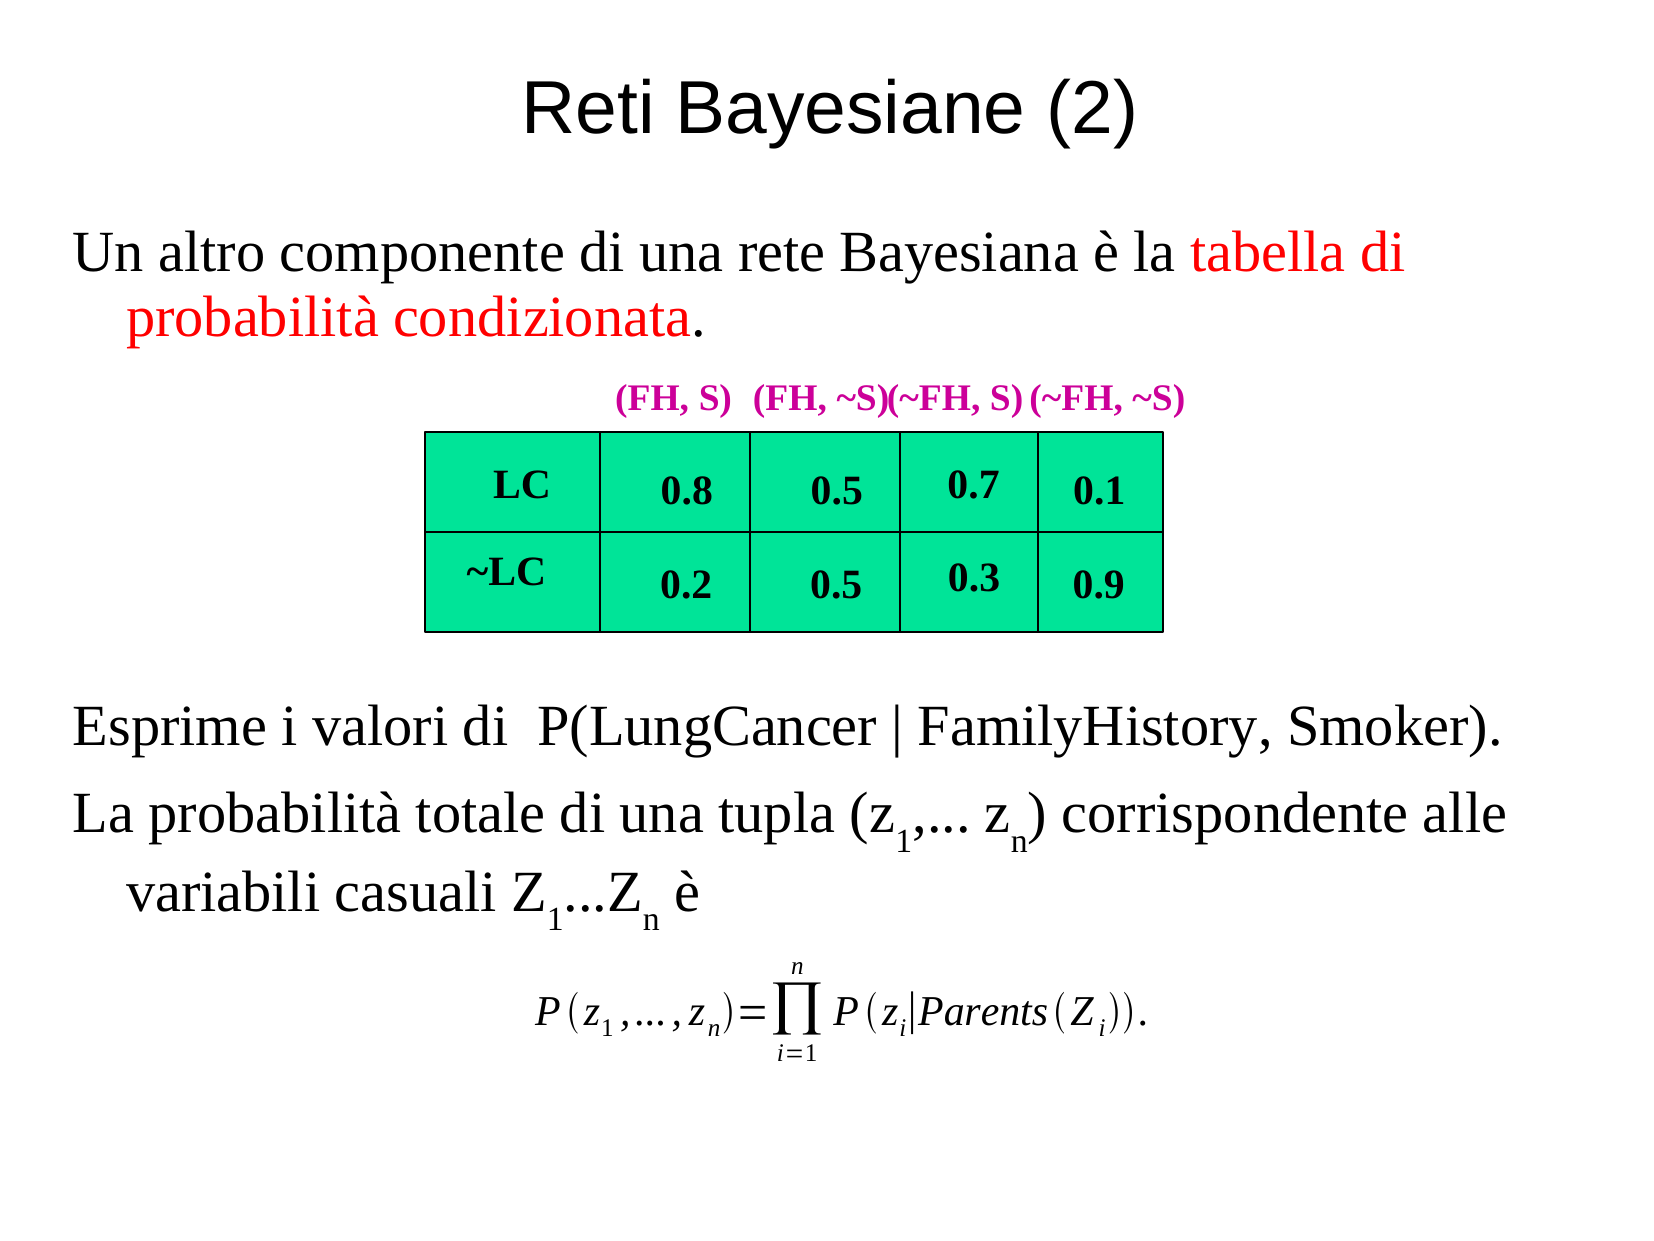

# Reti Bayesiane (2)
Un altro componente di una rete Bayesiana è la tabella di probabilità condizionata.
Esprime i valori di P(LungCancer | FamilyHistory, Smoker).
La probabilità totale di una tupla (z1,... zn) corrispondente alle variabili casuali Z1...Zn è
(FH, S)
(FH, ~S)
(~FH, S)
(~FH, ~S)
LC
0.7
0.8
0.5
0.1
~LC
0.3
0.2
0.5
0.9